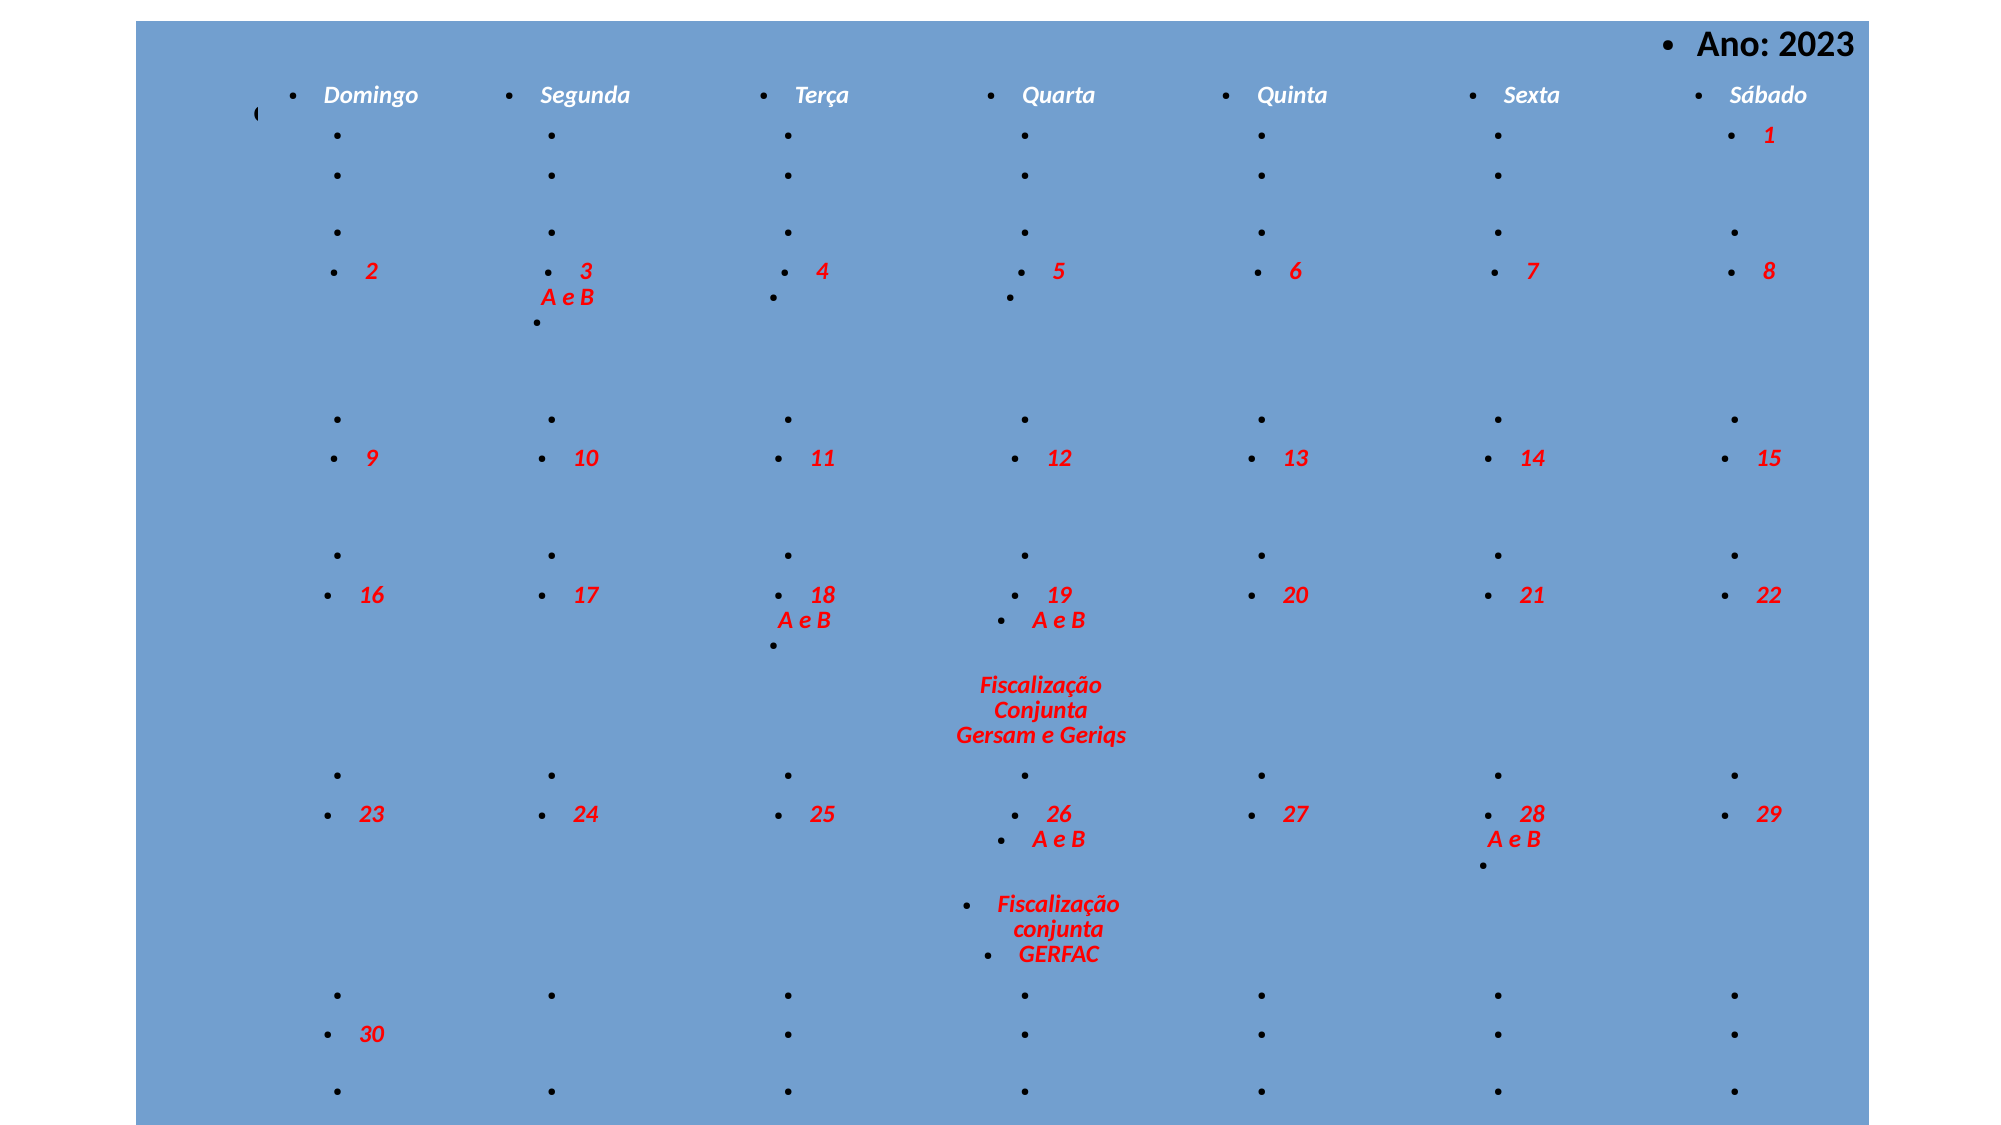

| | | | | | | Ano: 2023 | |
| --- | --- | --- | --- | --- | --- | --- | --- |
| JULHO | Domingo | Segunda | Terça | Quarta | Quinta | Sexta | Sábado |
| | | | | | | | 1 |
| | | | | | | | |
| | | | | | | | |
| | 2 | 3 A e B | 4 | 5 | 6 | 7 | 8 |
| | | | | | | | |
| | | | | | | | |
| | 9 | 10 | 11 | 12 | 13 | 14 | 15 |
| | | | | | | | |
| | | | | | | | |
| | 16 | 17 | 18 A e B | 19 A e B | 20 | 21 | 22 |
| | | | | Fiscalização Conjunta Gersam e Geriqs | | | |
| | | | | | | | |
| | 23 | 24 | 25 | 26 A e B | 27 | 28 A e B | 29 |
| | | | | Fiscalização conjunta GERFAC | | | |
| | | | | | | | |
| | 30 | | | | | | |
| | | | | | | | |
| | | | | | | | |